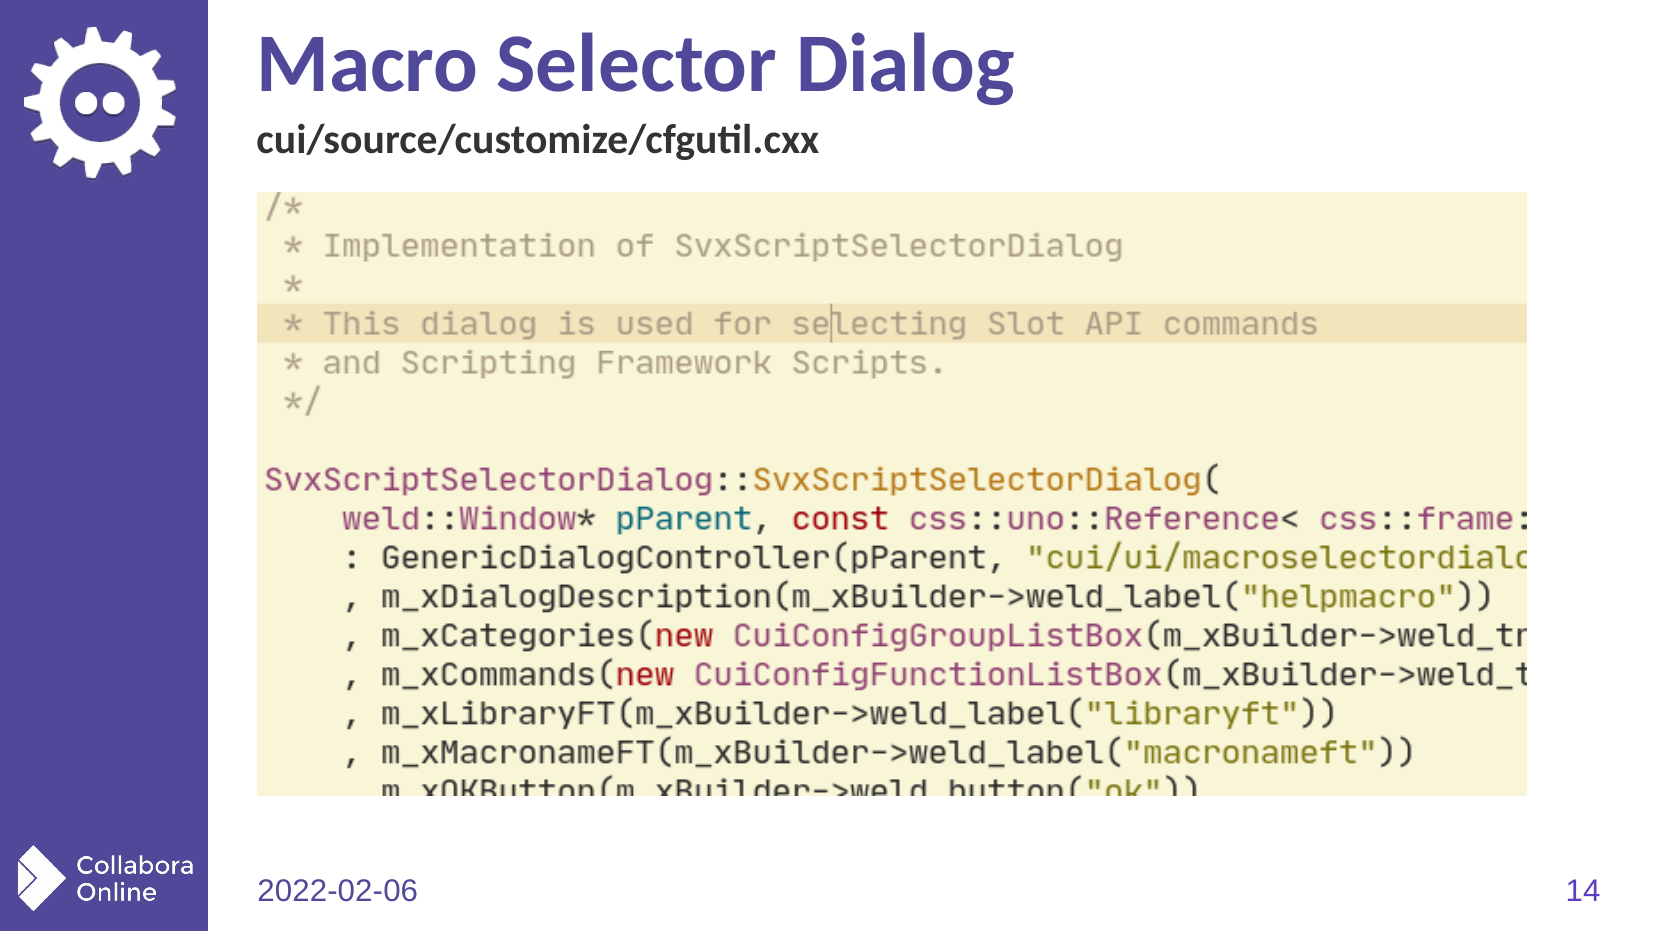

# Macro Selector Dialog cui/source/customize/cfgutil.cxx
2022-02-06
14